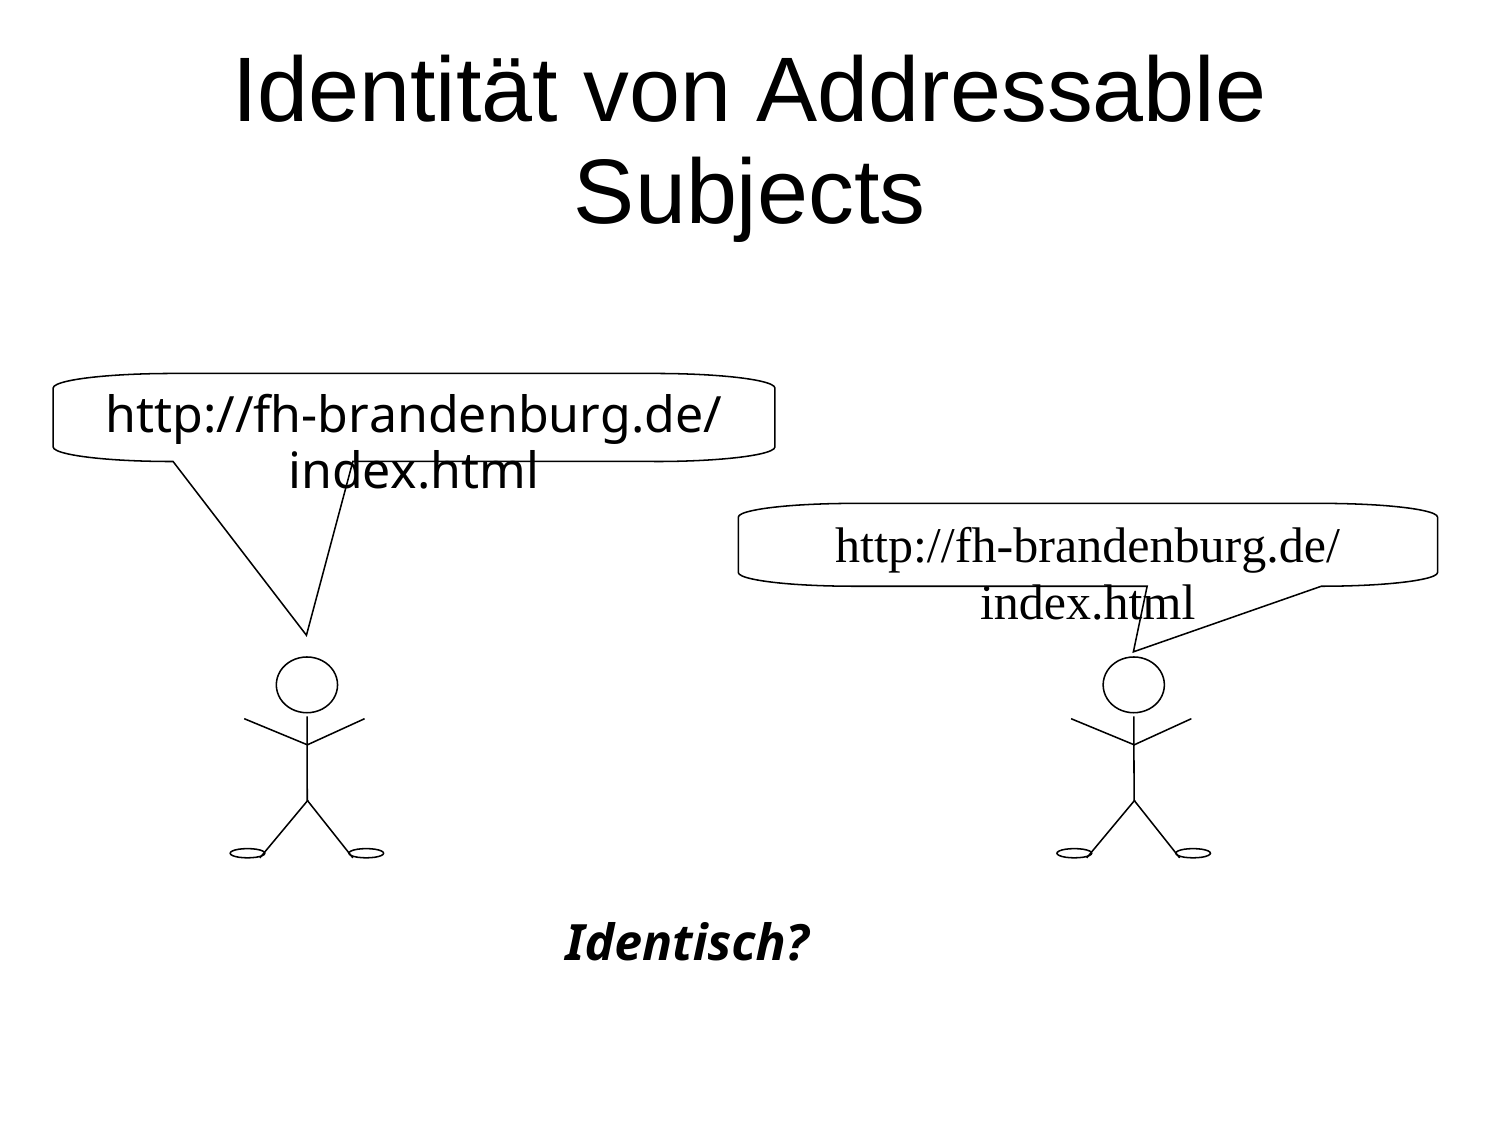

# Identität von Addressable Subjects
http://fh-brandenburg.de/index.html
http://fh-brandenburg.de/index.html
Identisch?